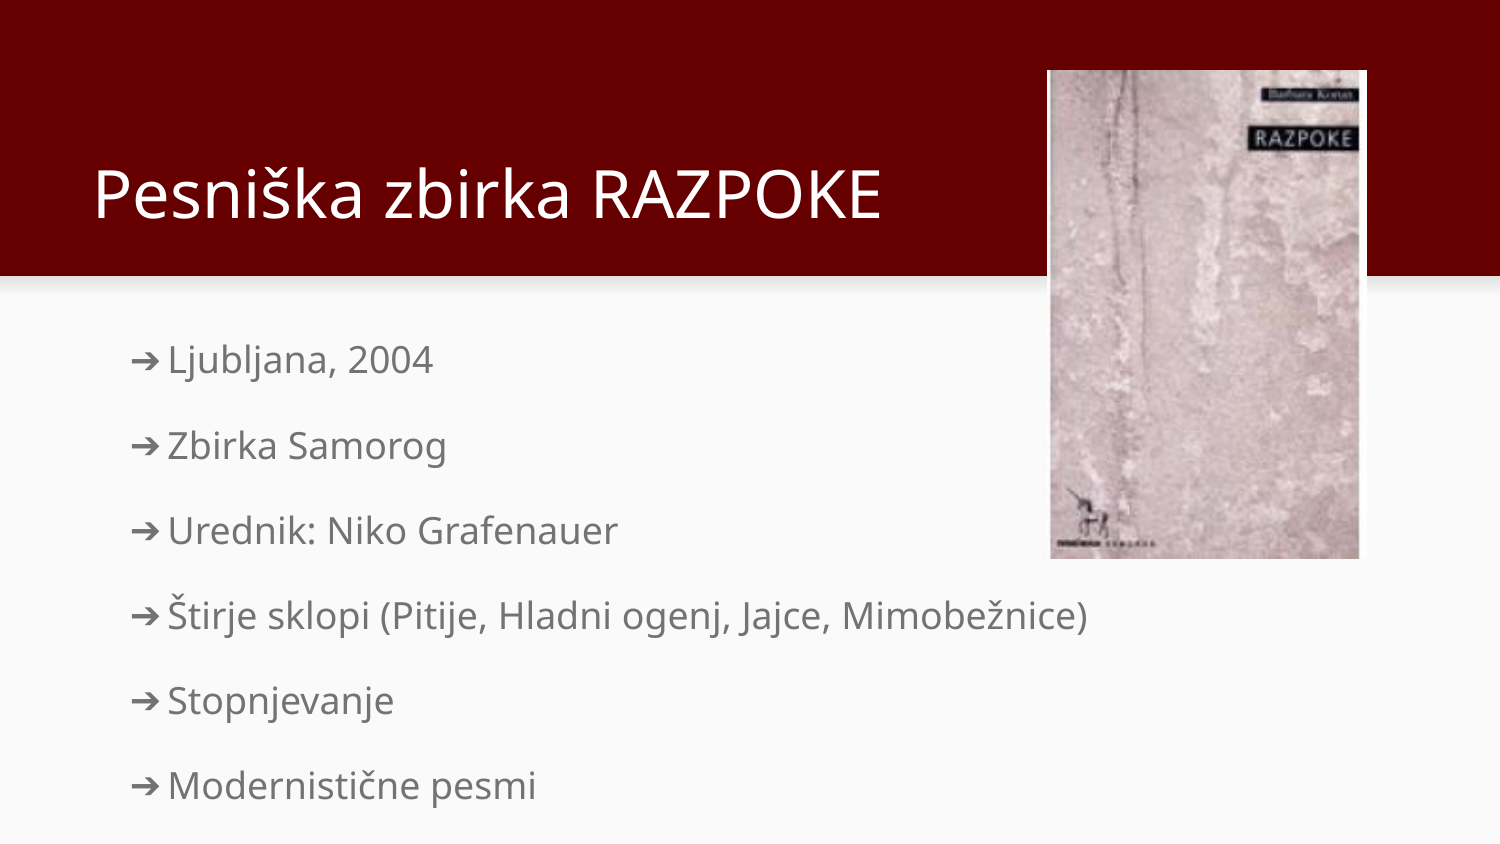

# Pesniška zbirka RAZPOKE
Ljubljana, 2004
Zbirka Samorog
Urednik: Niko Grafenauer
Štirje sklopi (Pitije, Hladni ogenj, Jajce, Mimobežnice)
Stopnjevanje
Modernistične pesmi
Čustva in vprašanja eksistence
Odziv na videno ali prebrano
Pesmi brez ločil in velikih začetnic